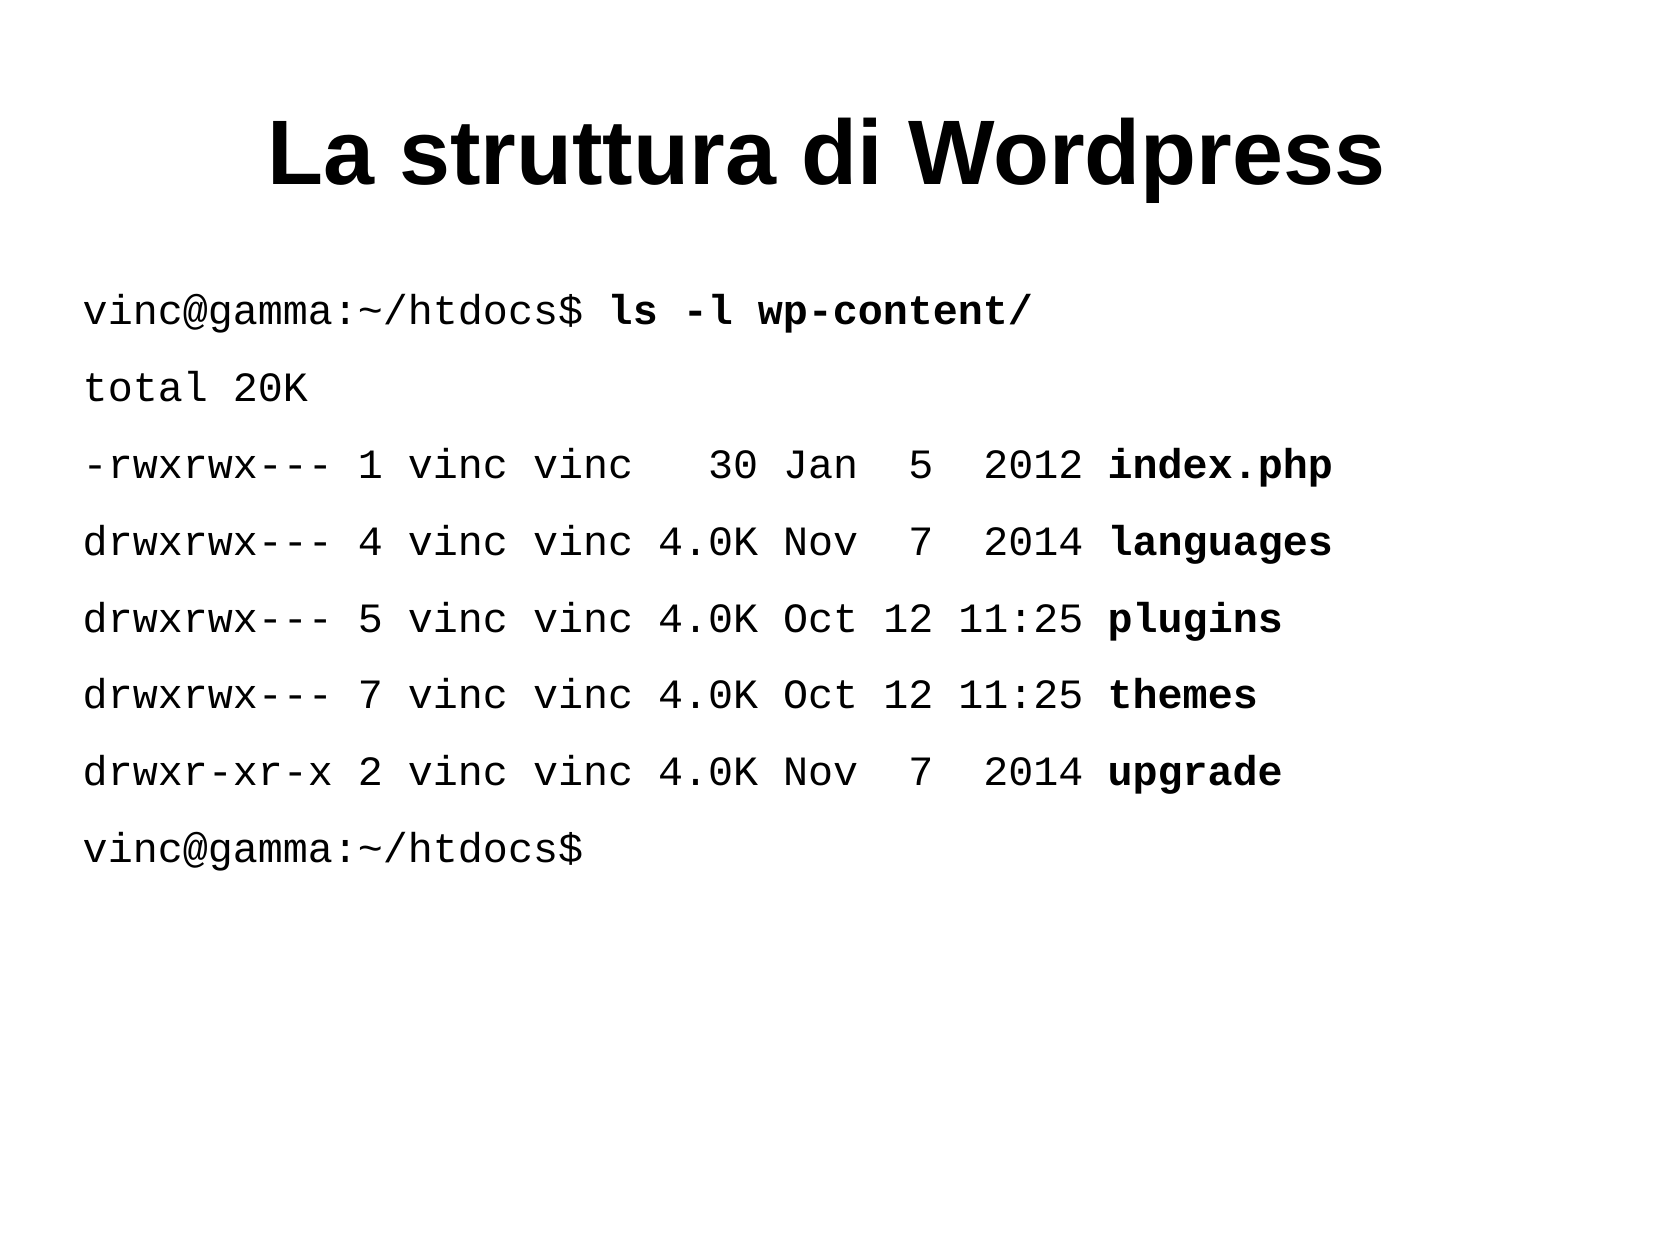

# La struttura di Wordpress
vinc@gamma:~/htdocs$ ls -l wp-content/
total 20K
-rwxrwx--- 1 vinc vinc 30 Jan 5 2012 index.php
drwxrwx--- 4 vinc vinc 4.0K Nov 7 2014 languages
drwxrwx--- 5 vinc vinc 4.0K Oct 12 11:25 plugins
drwxrwx--- 7 vinc vinc 4.0K Oct 12 11:25 themes
drwxr-xr-x 2 vinc vinc 4.0K Nov 7 2014 upgrade
vinc@gamma:~/htdocs$